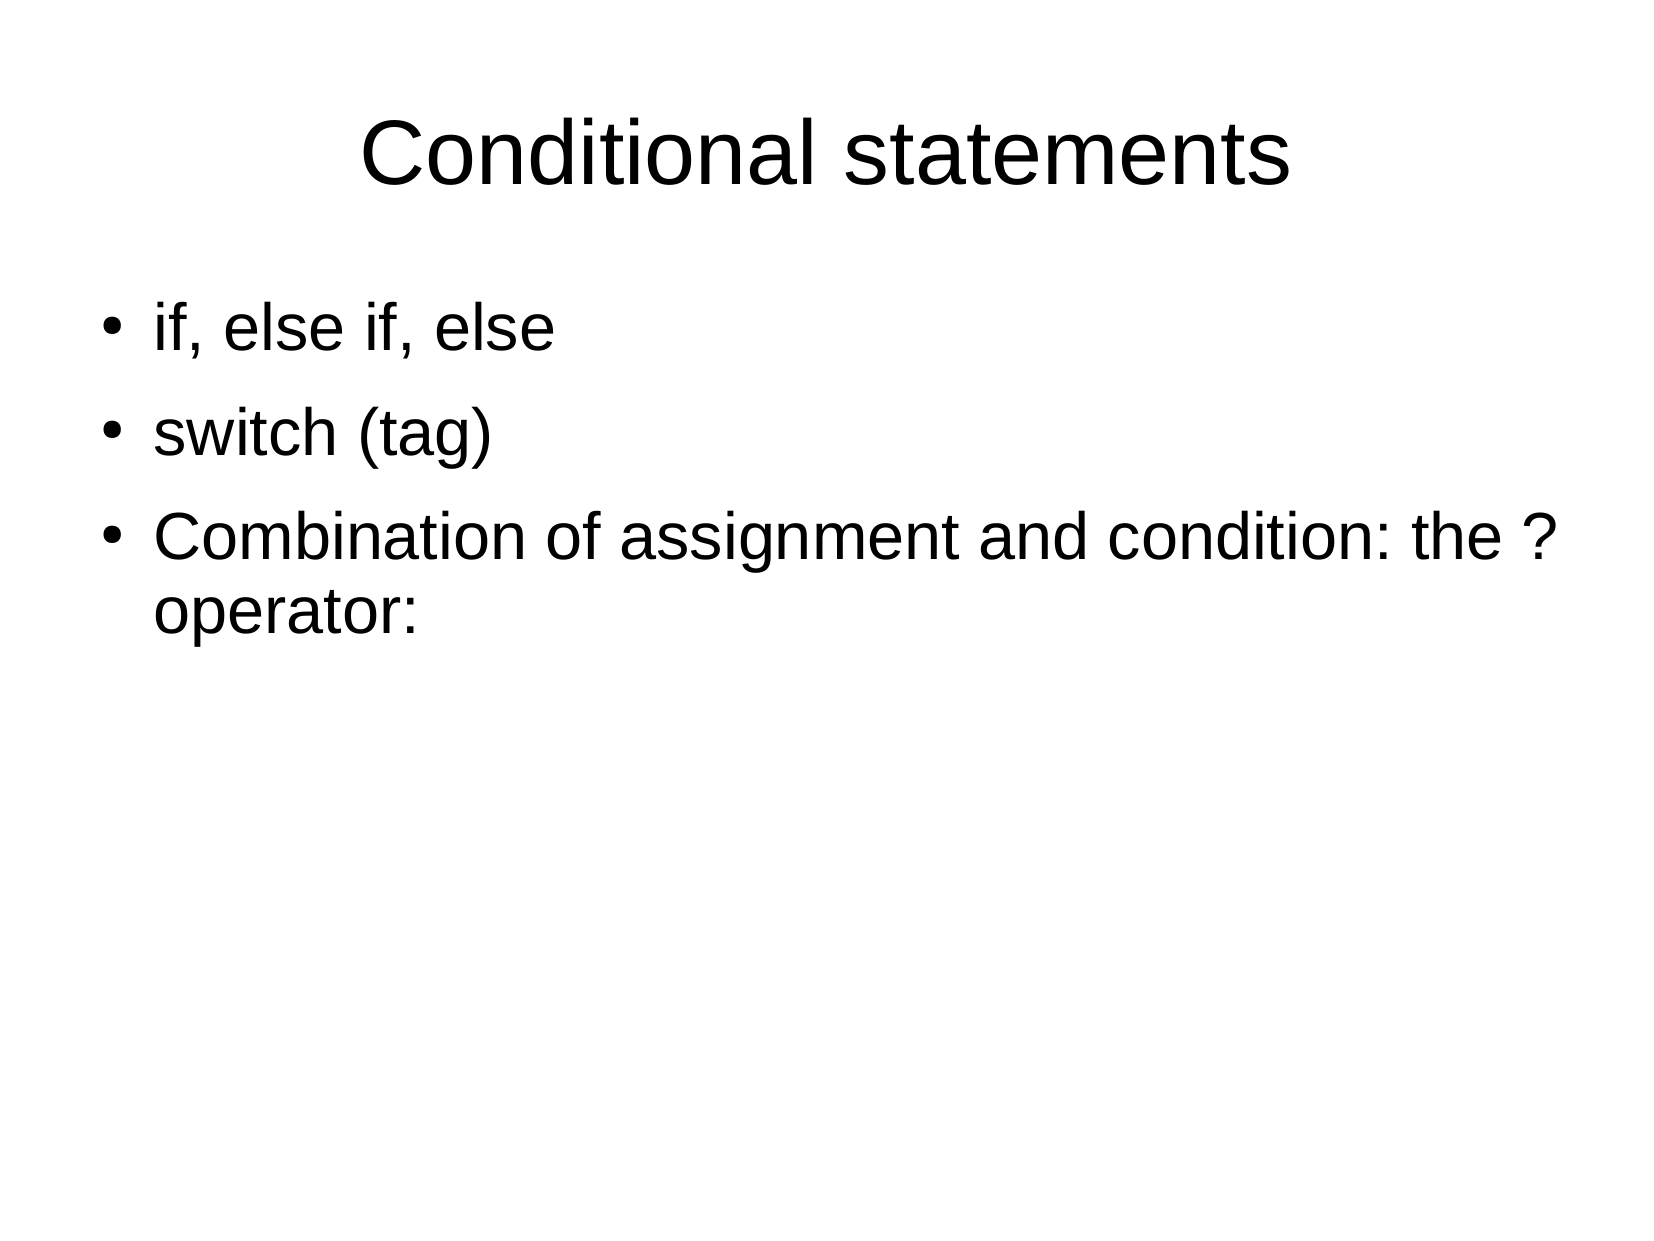

# Conditional statements
if, else if, else
switch (tag)
Combination of assignment and condition: the ? operator: